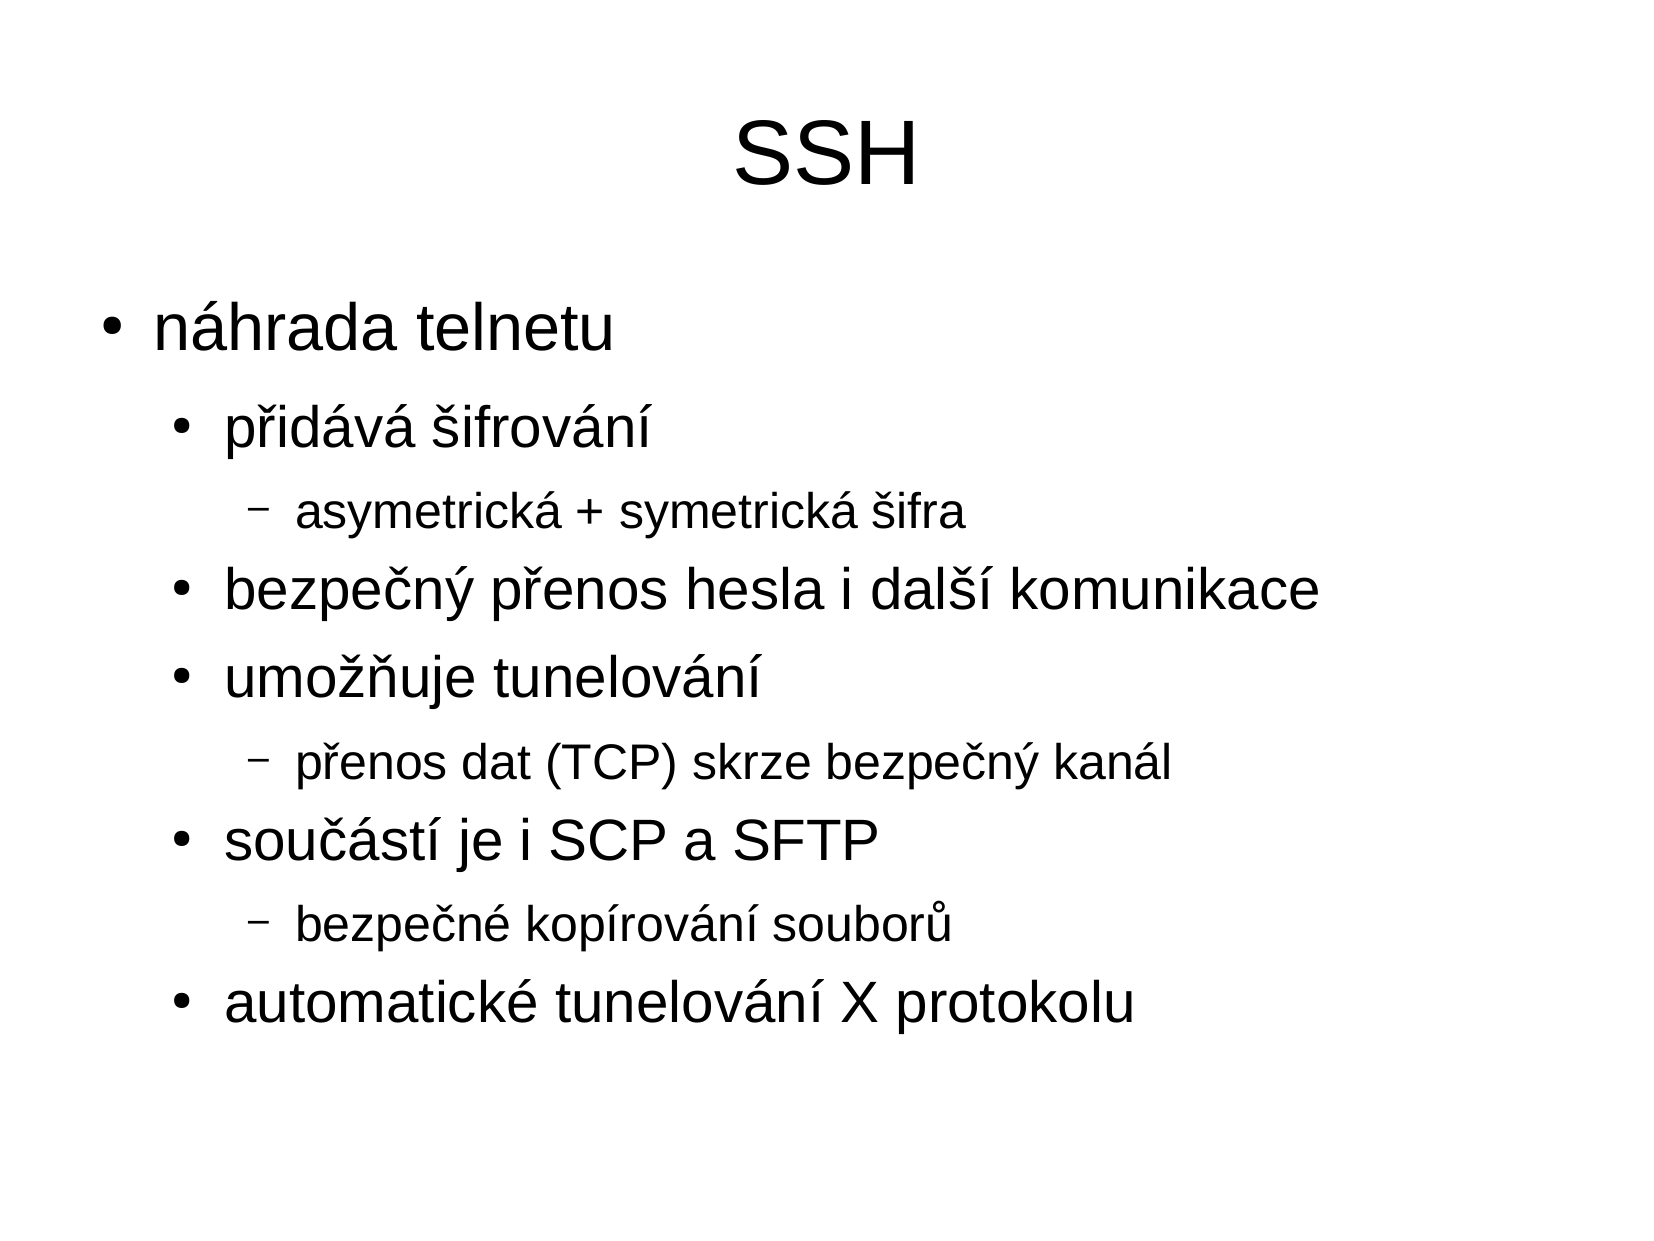

# SSH
náhrada telnetu
přidává šifrování
asymetrická + symetrická šifra
bezpečný přenos hesla i další komunikace
umožňuje tunelování
přenos dat (TCP) skrze bezpečný kanál
součástí je i SCP a SFTP
bezpečné kopírování souborů
automatické tunelování X protokolu